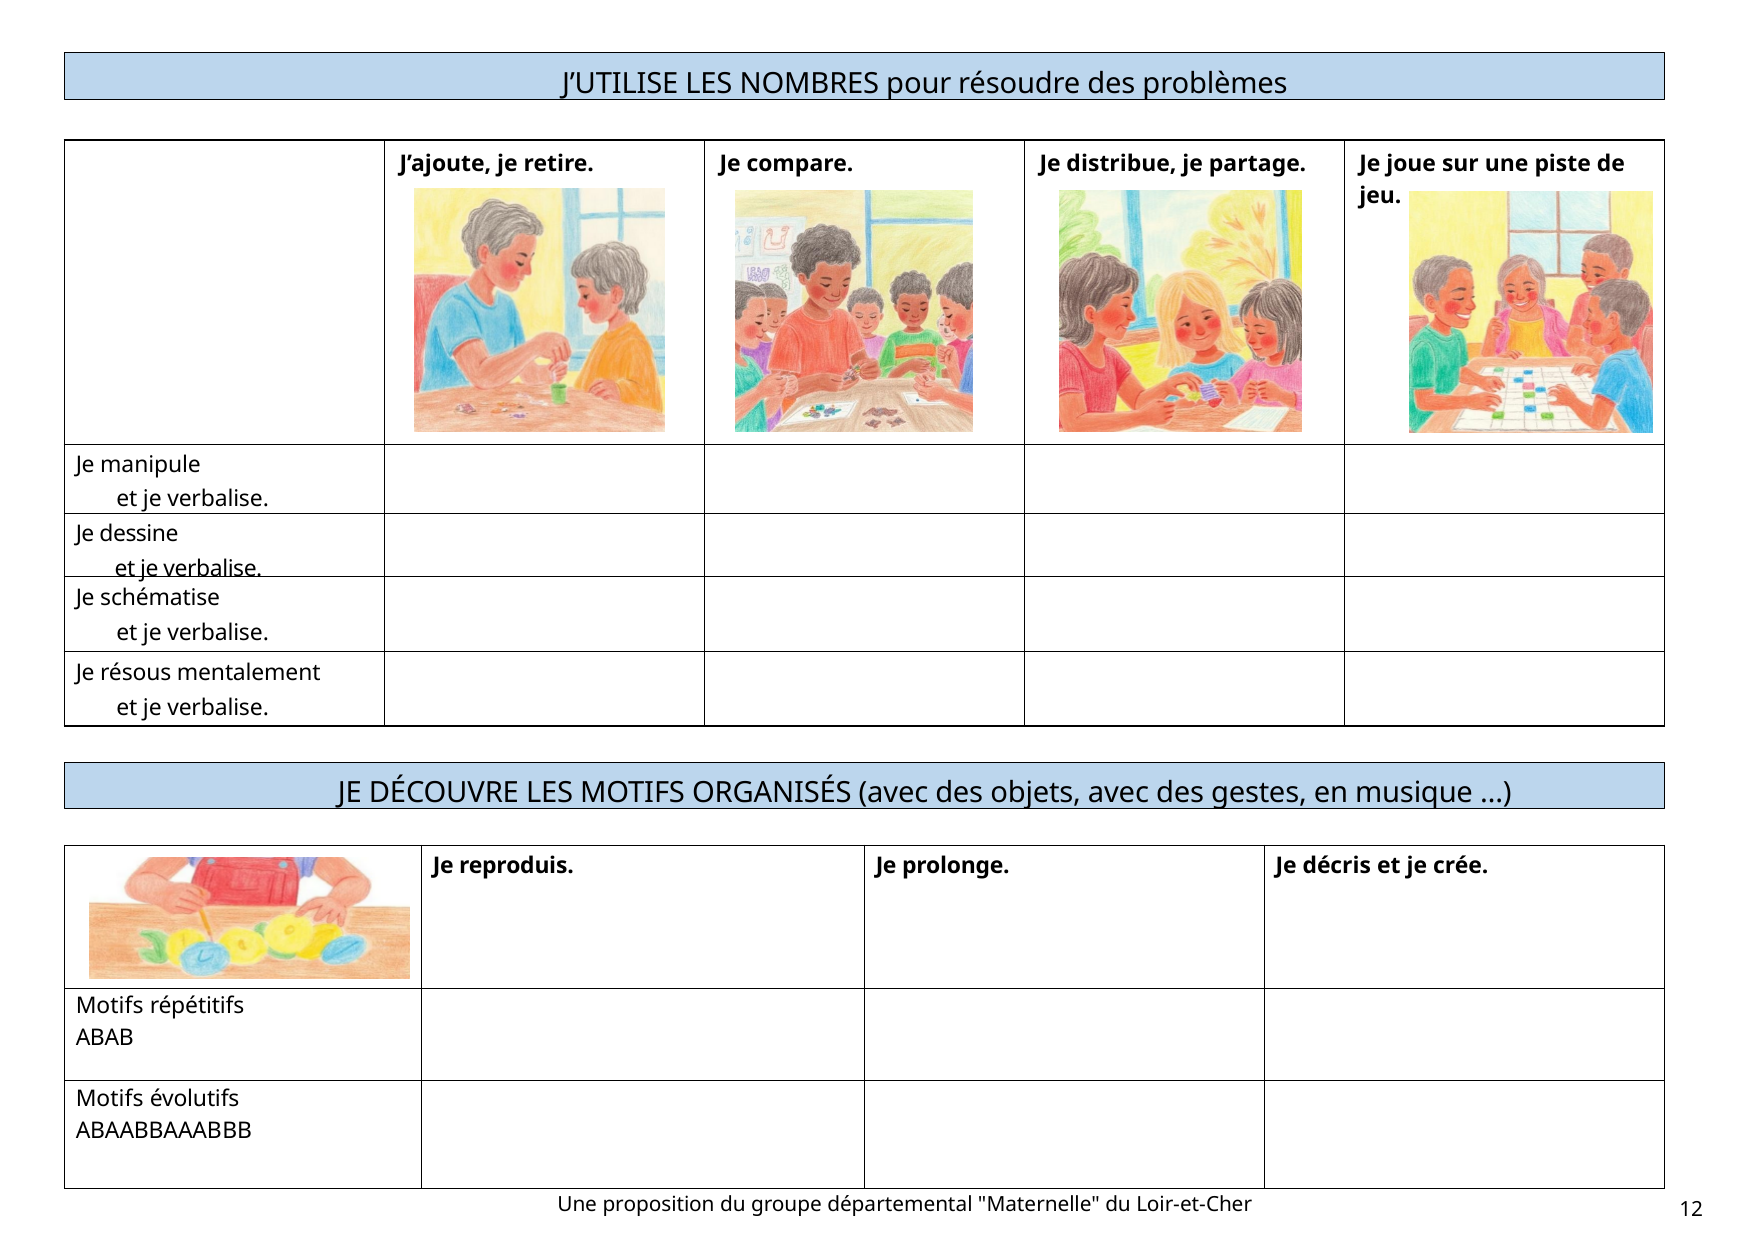

J’UTILISE LES NOMBRES pour résoudre des problèmes
| | J’ajoute, je retire. | Je compare. | Je distribue, je partage. | Je joue sur une piste de jeu. |
| --- | --- | --- | --- | --- |
| Je manipule et je verbalise. | | | | |
| Je dessine et je verbalise. | | | | |
| Je schématise et je verbalise. | | | | |
| Je résous mentalement et je verbalise. | | | | |
JE DÉCOUVRE LES MOTIFS ORGANISÉS (avec des objets, avec des gestes, en musique …)
| | Je reproduis. | Je prolonge. | Je décris et je crée. |
| --- | --- | --- | --- |
| Motifs répétitifs ABAB | | | |
| Motifs évolutifs ABAABBAAABBB | | | |
Une proposition du groupe départemental "Maternelle" du Loir-et-Cher
12